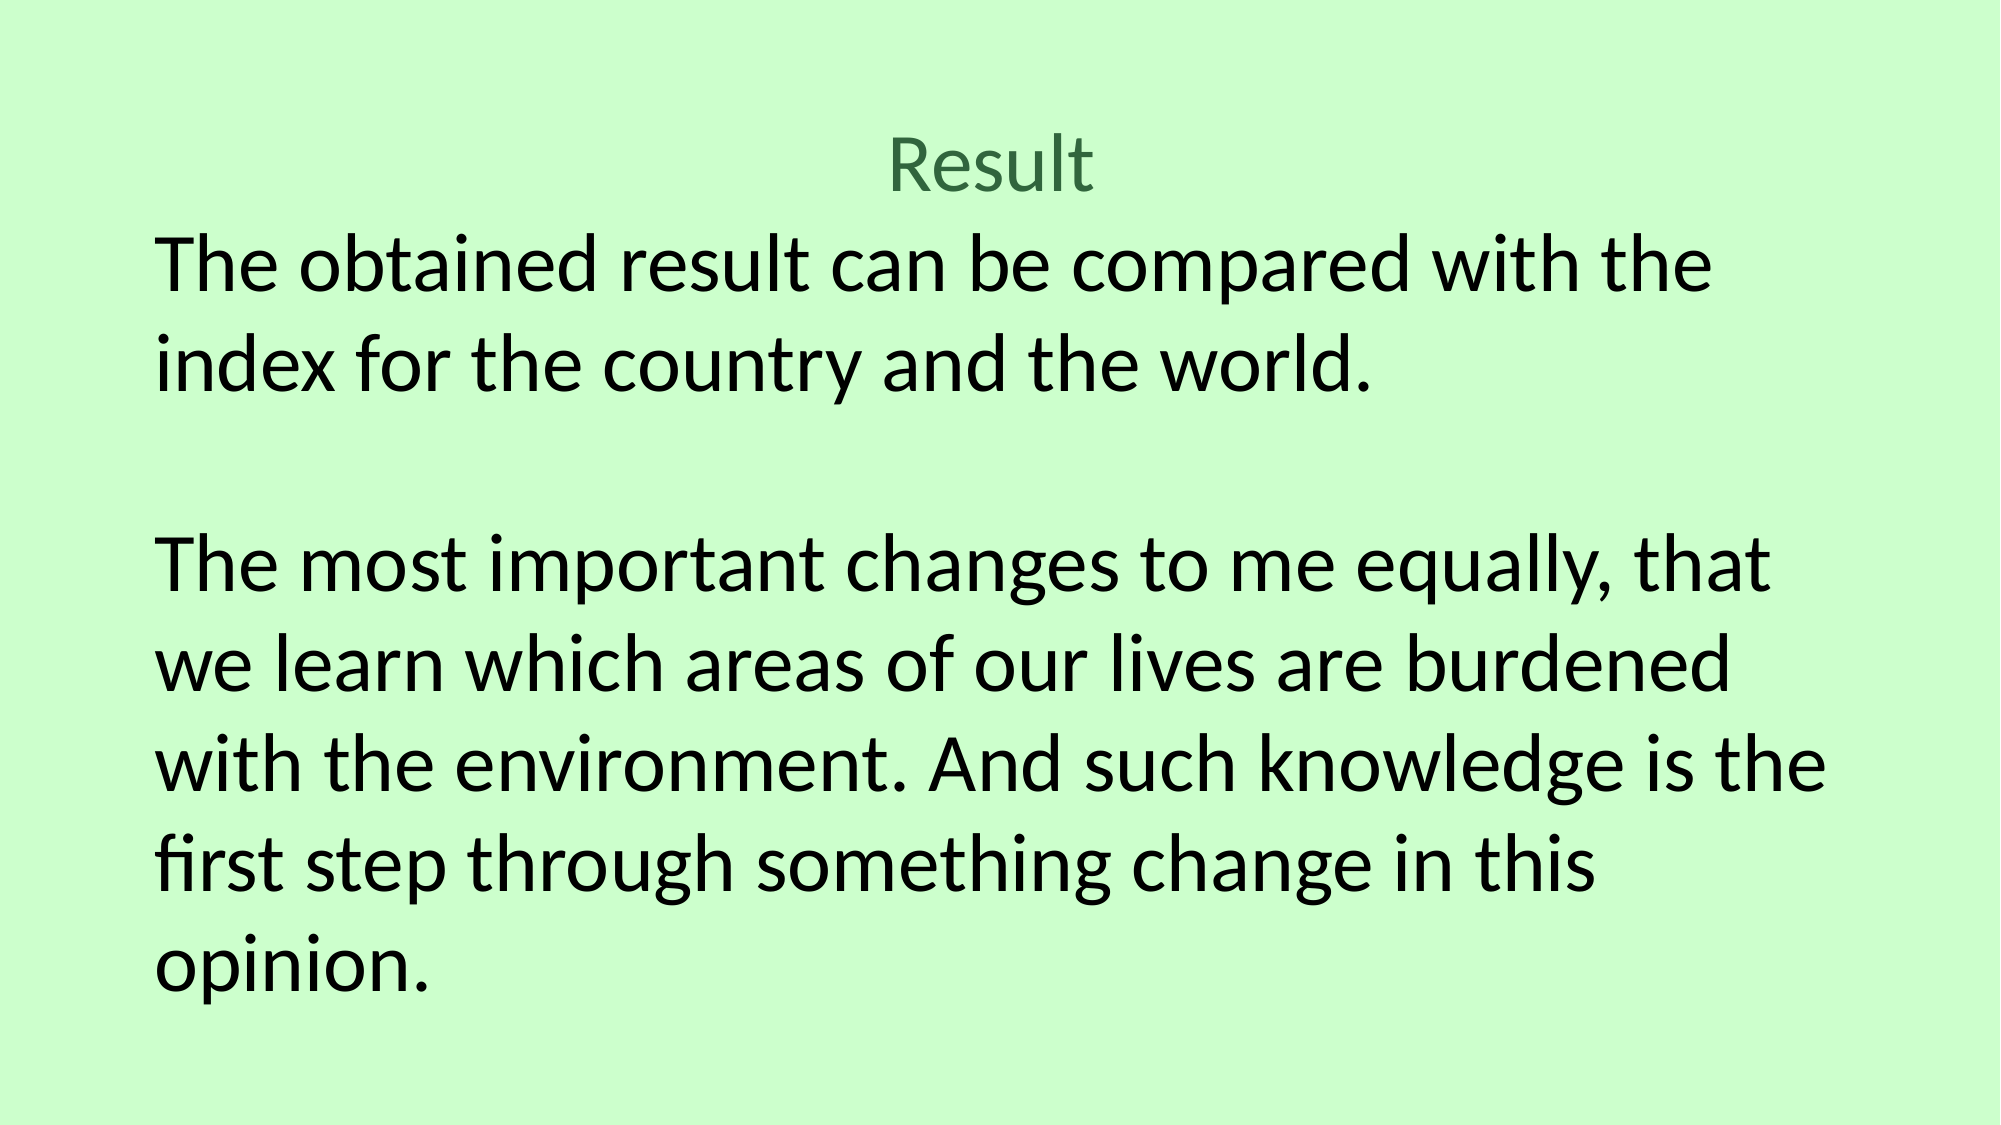

Result
The obtained result can be compared with the index for the country and the world.
The most important changes to me equally, that we learn which areas of our lives are burdened with the environment. And such knowledge is the first step through something change in this opinion.